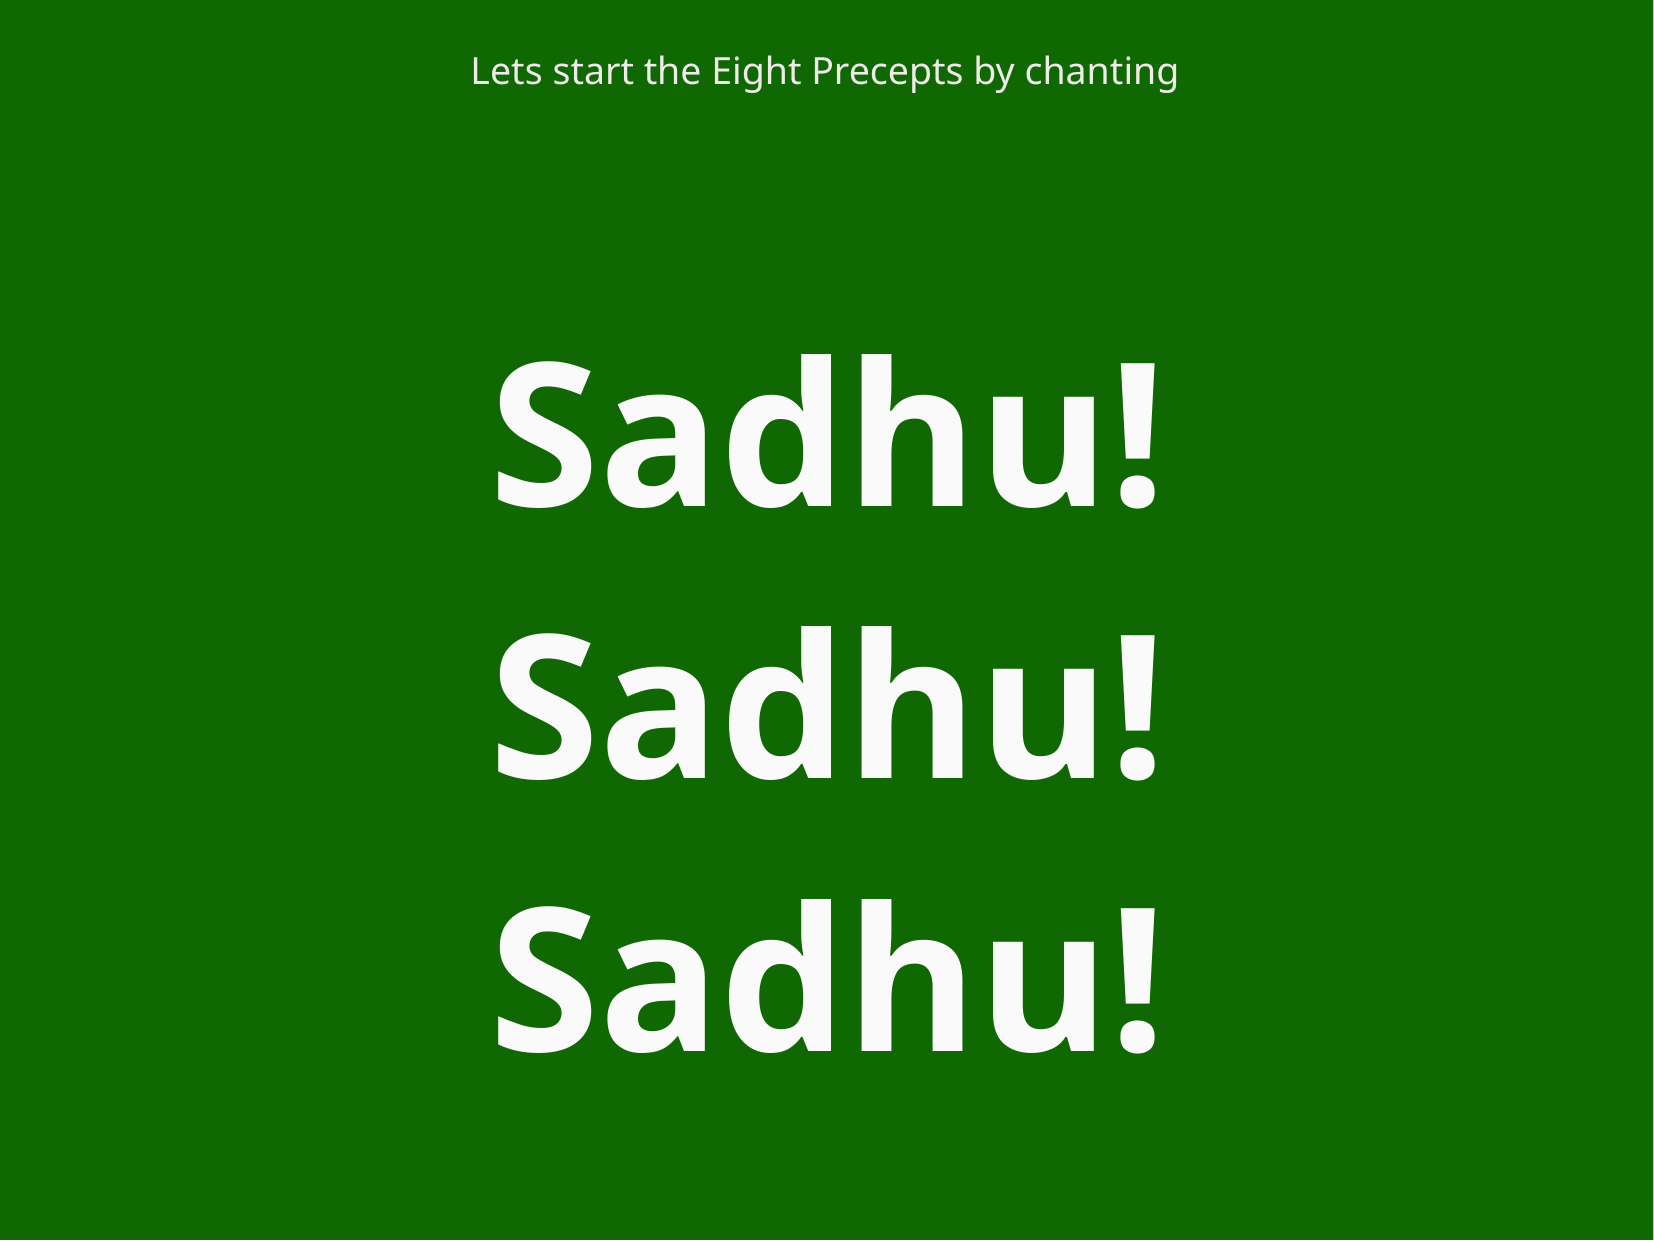

Lets start the Eight Precepts by chanting
# Sadhu!
Sadhu!
Sadhu!